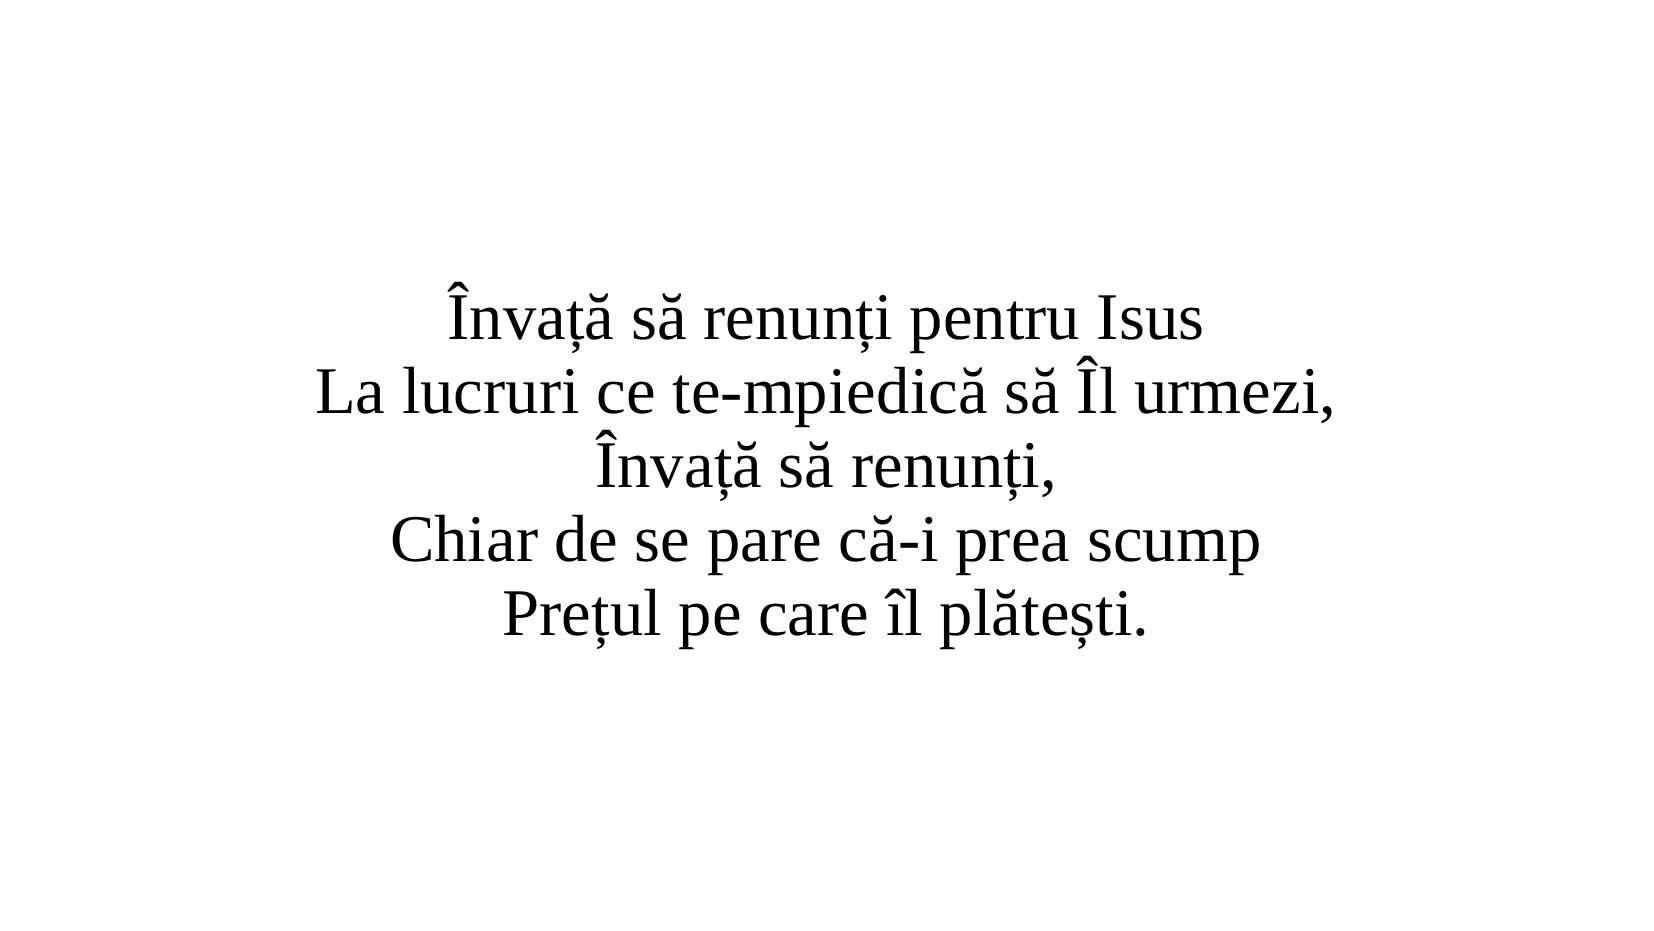

# Învață să renunți pentru Isus
La lucruri ce te-mpiedică să Îl urmezi,
Învață să renunți,
Chiar de se pare că-i prea scump
Prețul pe care îl plătești.